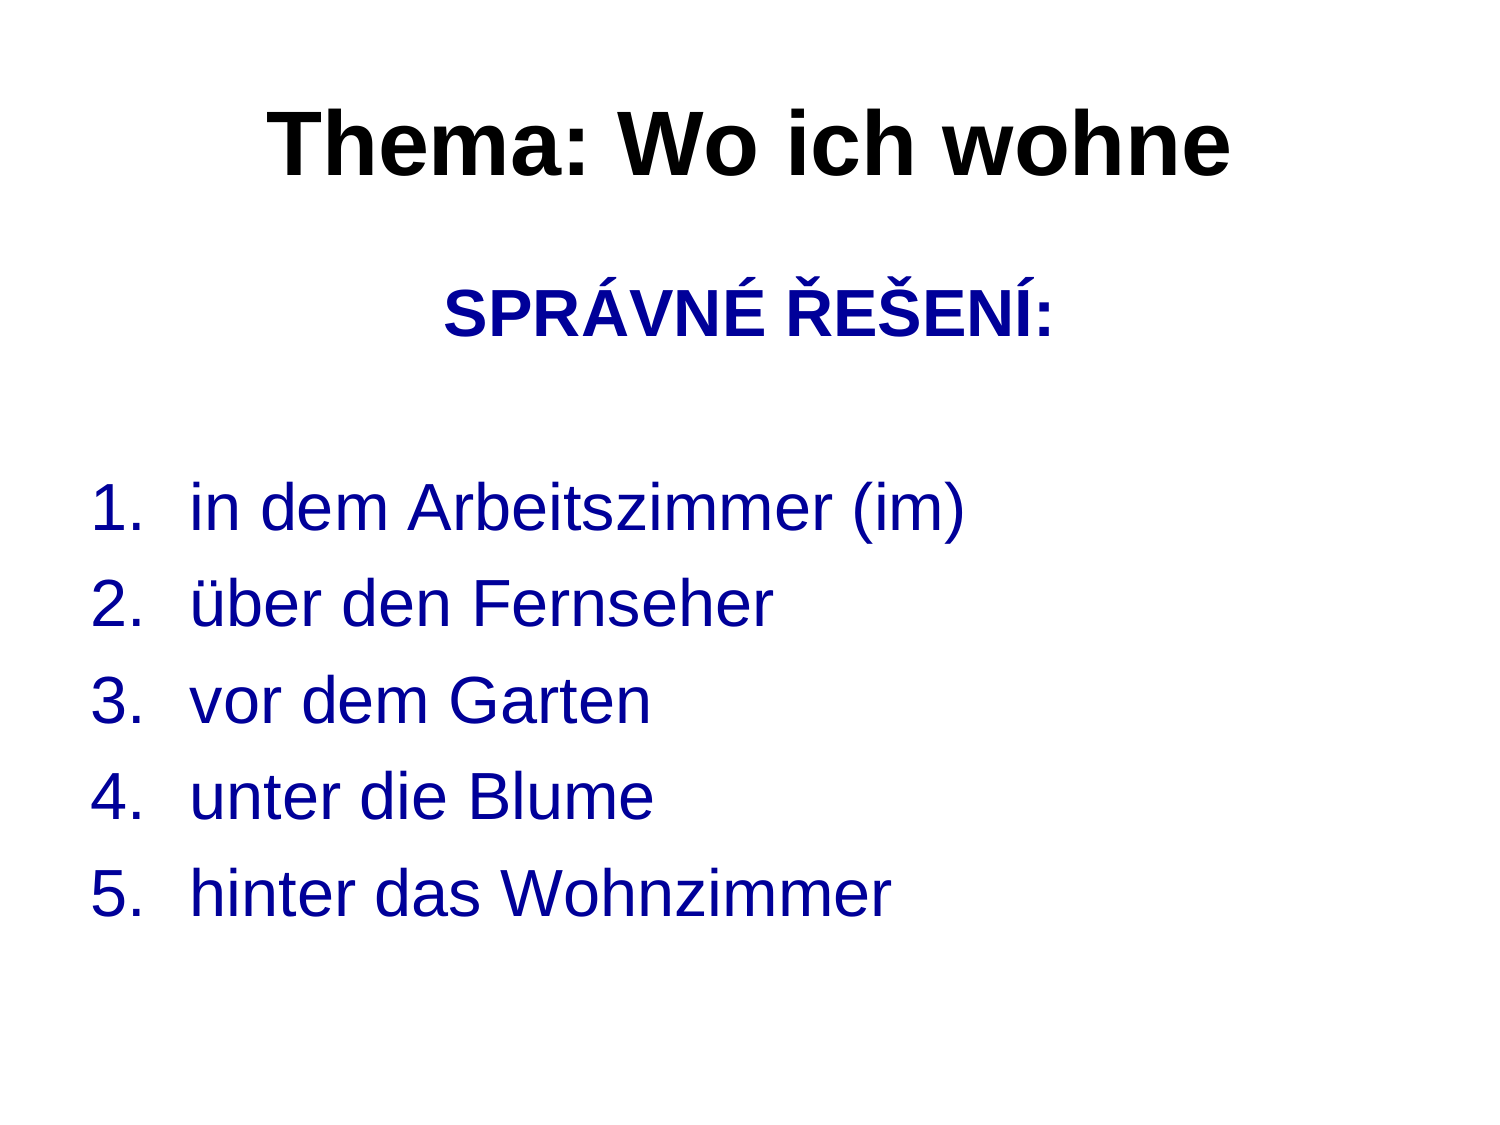

# Thema: Wo ich wohne
SPRÁVNÉ ŘEŠENÍ:
in dem Arbeitszimmer (im)
über den Fernseher
vor dem Garten
unter die Blume
hinter das Wohnzimmer